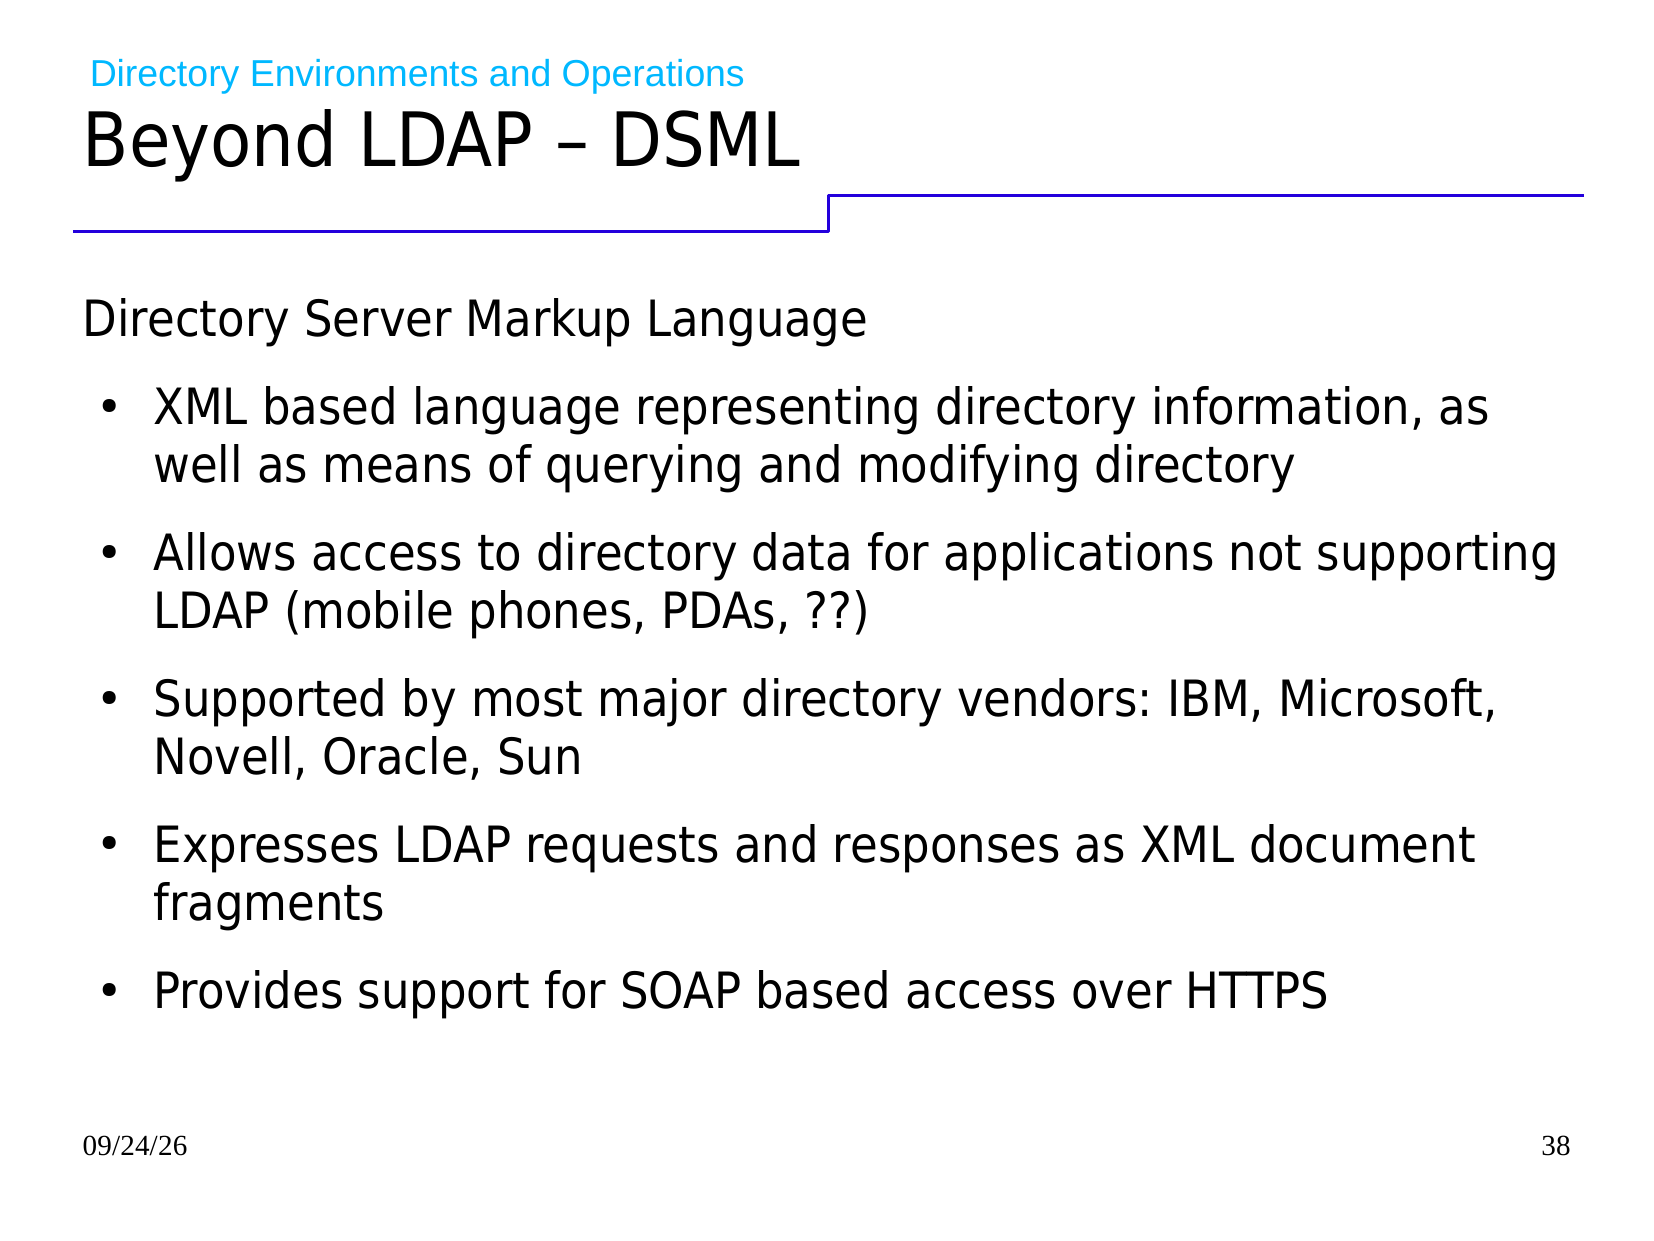

Directory Environments and Operations
# Beyond LDAP – DSML
Directory Server Markup Language
XML based language representing directory information, as well as means of querying and modifying directory
Allows access to directory data for applications not supporting LDAP (mobile phones, PDAs, ??)
Supported by most major directory vendors: IBM, Microsoft, Novell, Oracle, Sun
Expresses LDAP requests and responses as XML document fragments
Provides support for SOAP based access over HTTPS
38